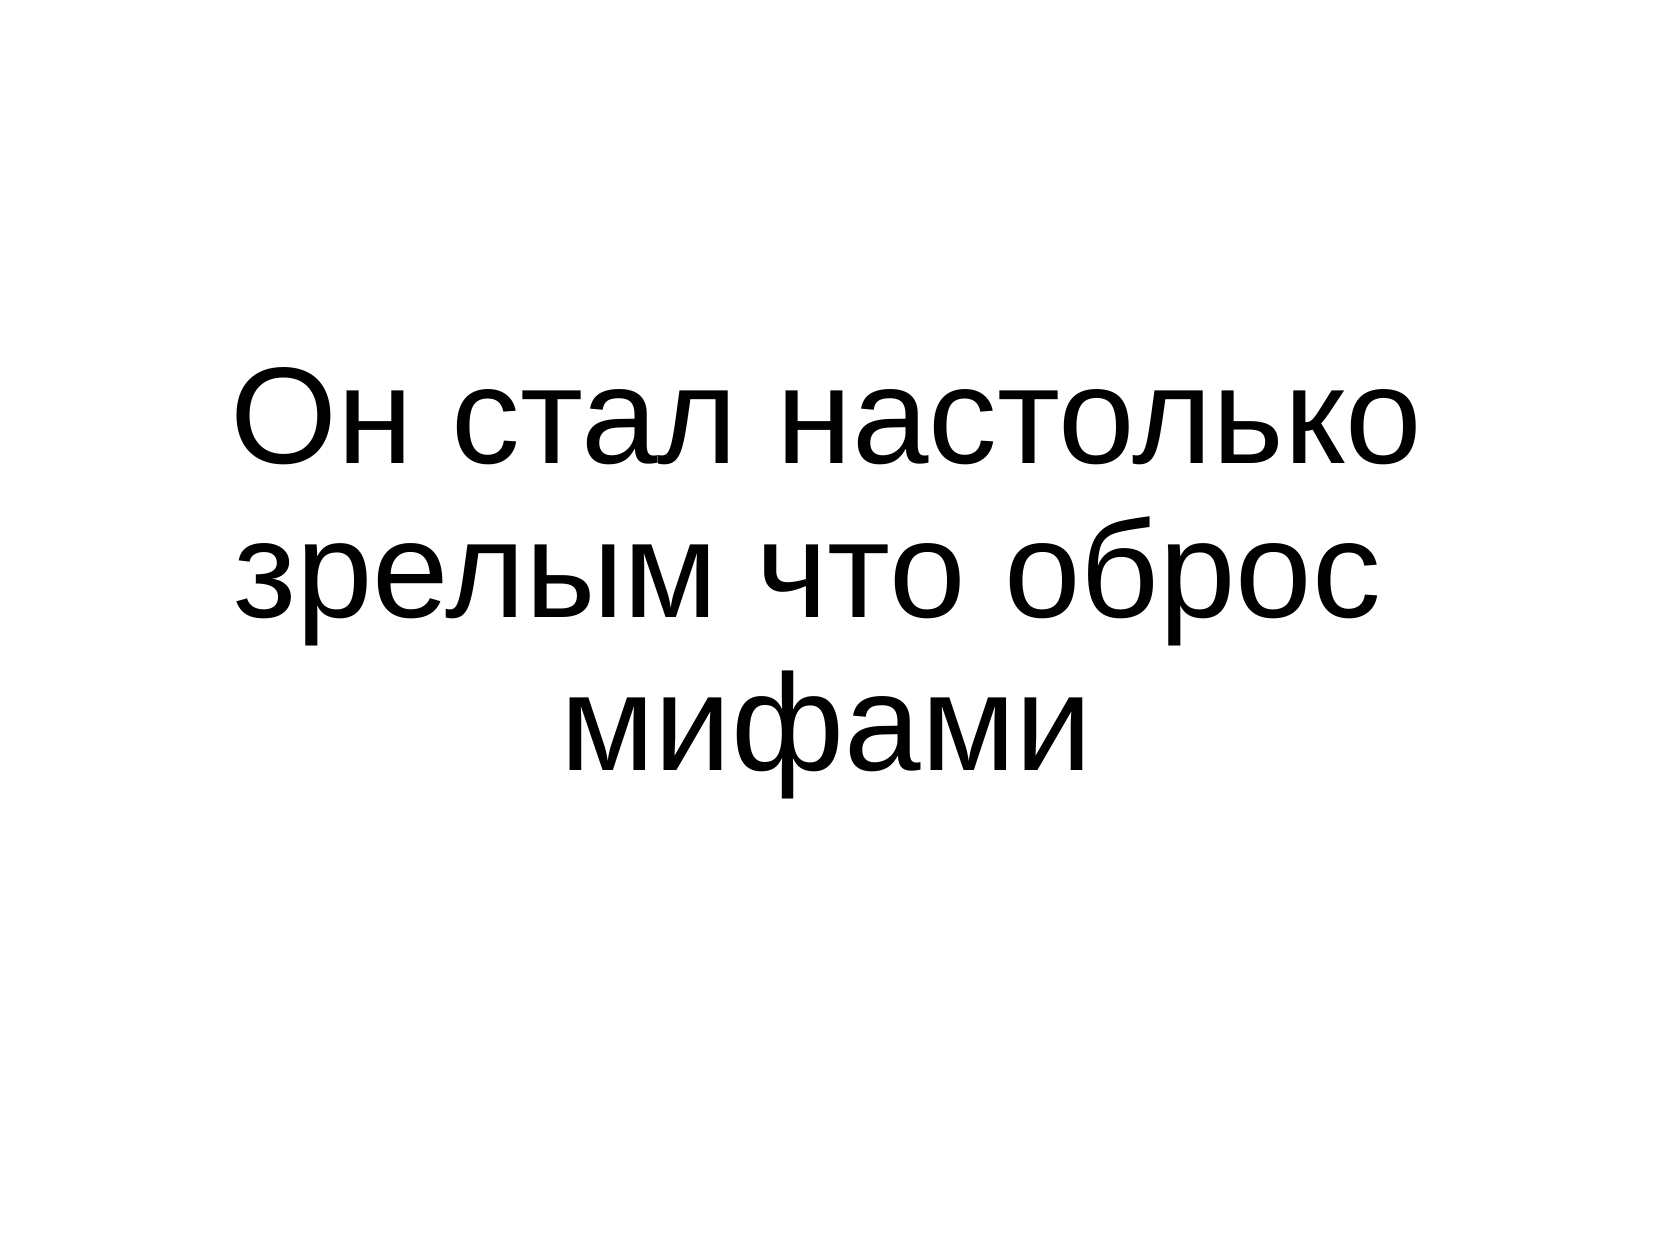

# Он стал настолько зрелым что оброс
мифами